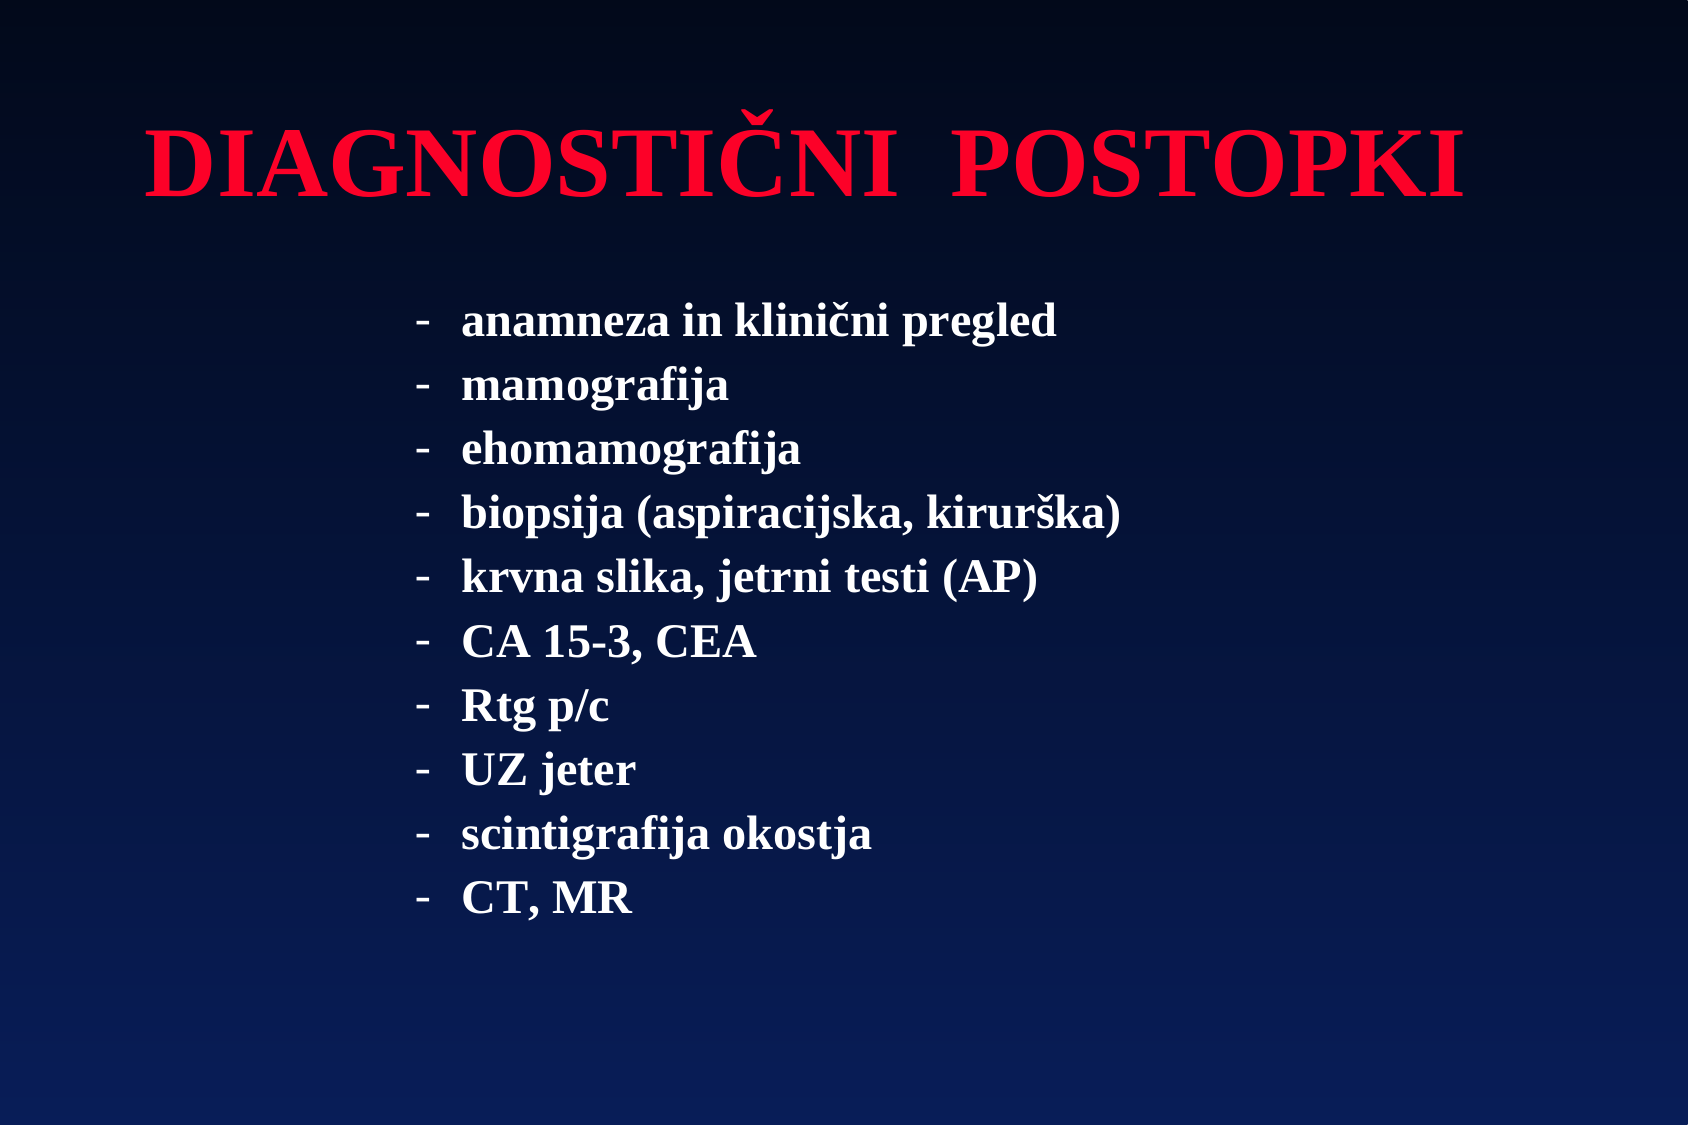

# DIAGNOSTIČNI POSTOPKI
anamneza in klinični pregled
mamografija
ehomamografija
biopsija (aspiracijska, kirurška)
krvna slika, jetrni testi (AP)
CA 15-3, CEA
Rtg p/c
UZ jeter
scintigrafija okostja
CT, MR